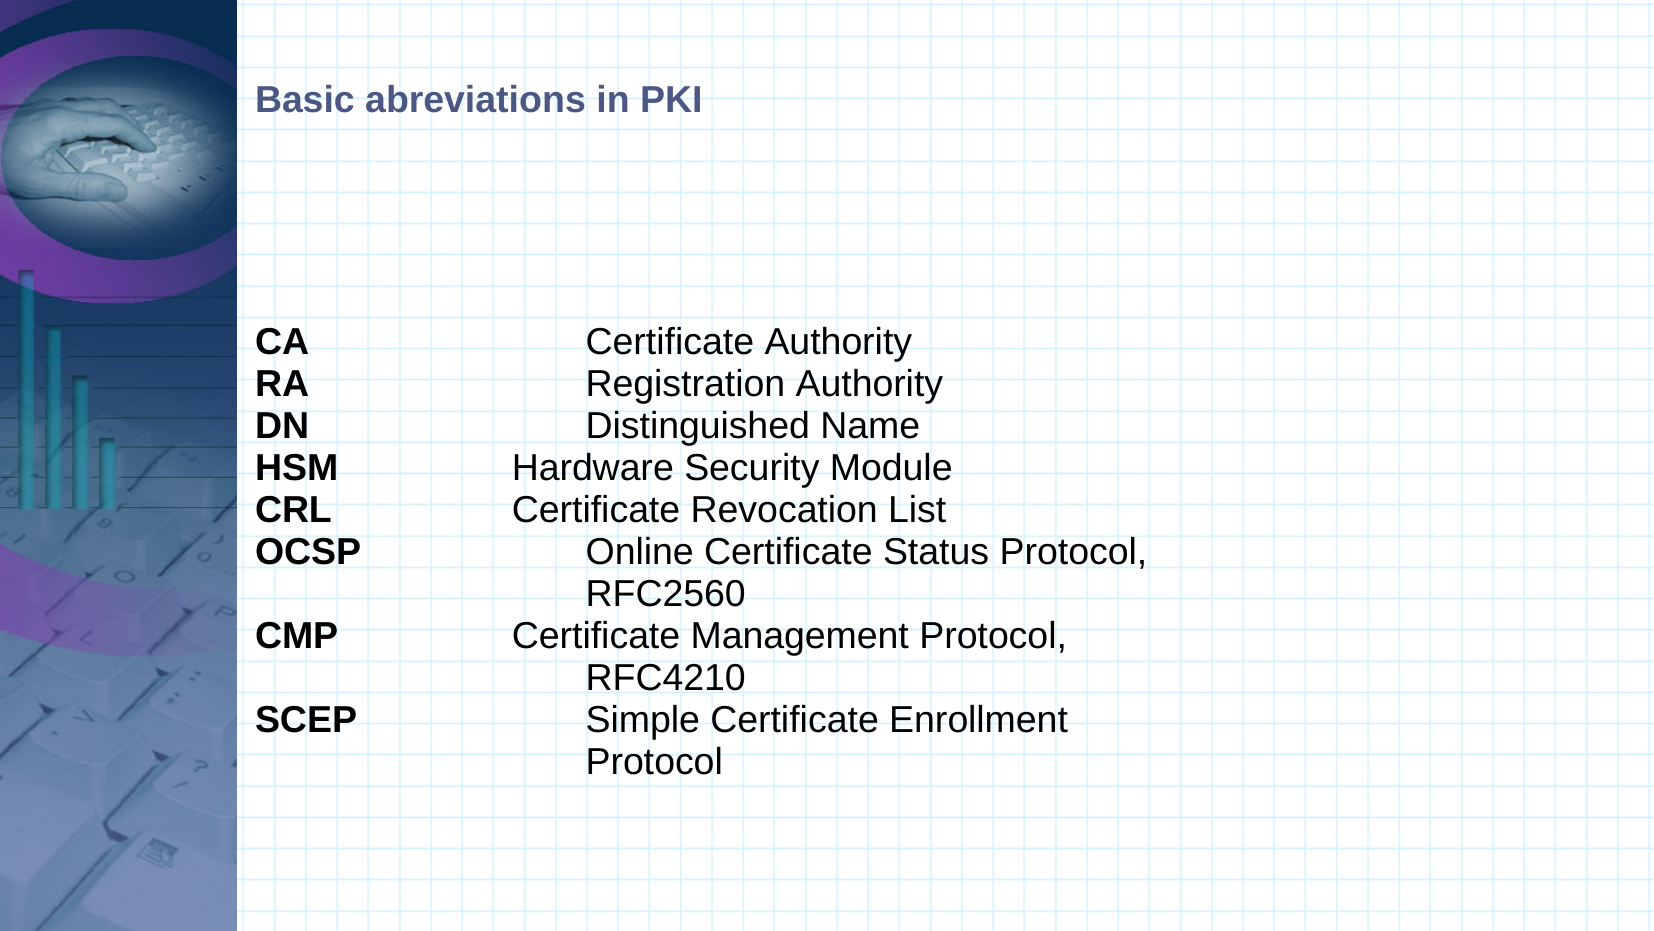

# Basic abreviations in PKI
CA 	 			Certificate Authority
RA 				Registration Authority
DN 				Distinguished Name
HSM 			Hardware Security Module
CRL 			Certificate Revocation List
OCSP 			Online Certificate Status Protocol,
				RFC2560
CMP 			Certificate Management Protocol,
				RFC4210
SCEP 			Simple Certificate Enrollment
				Protocol